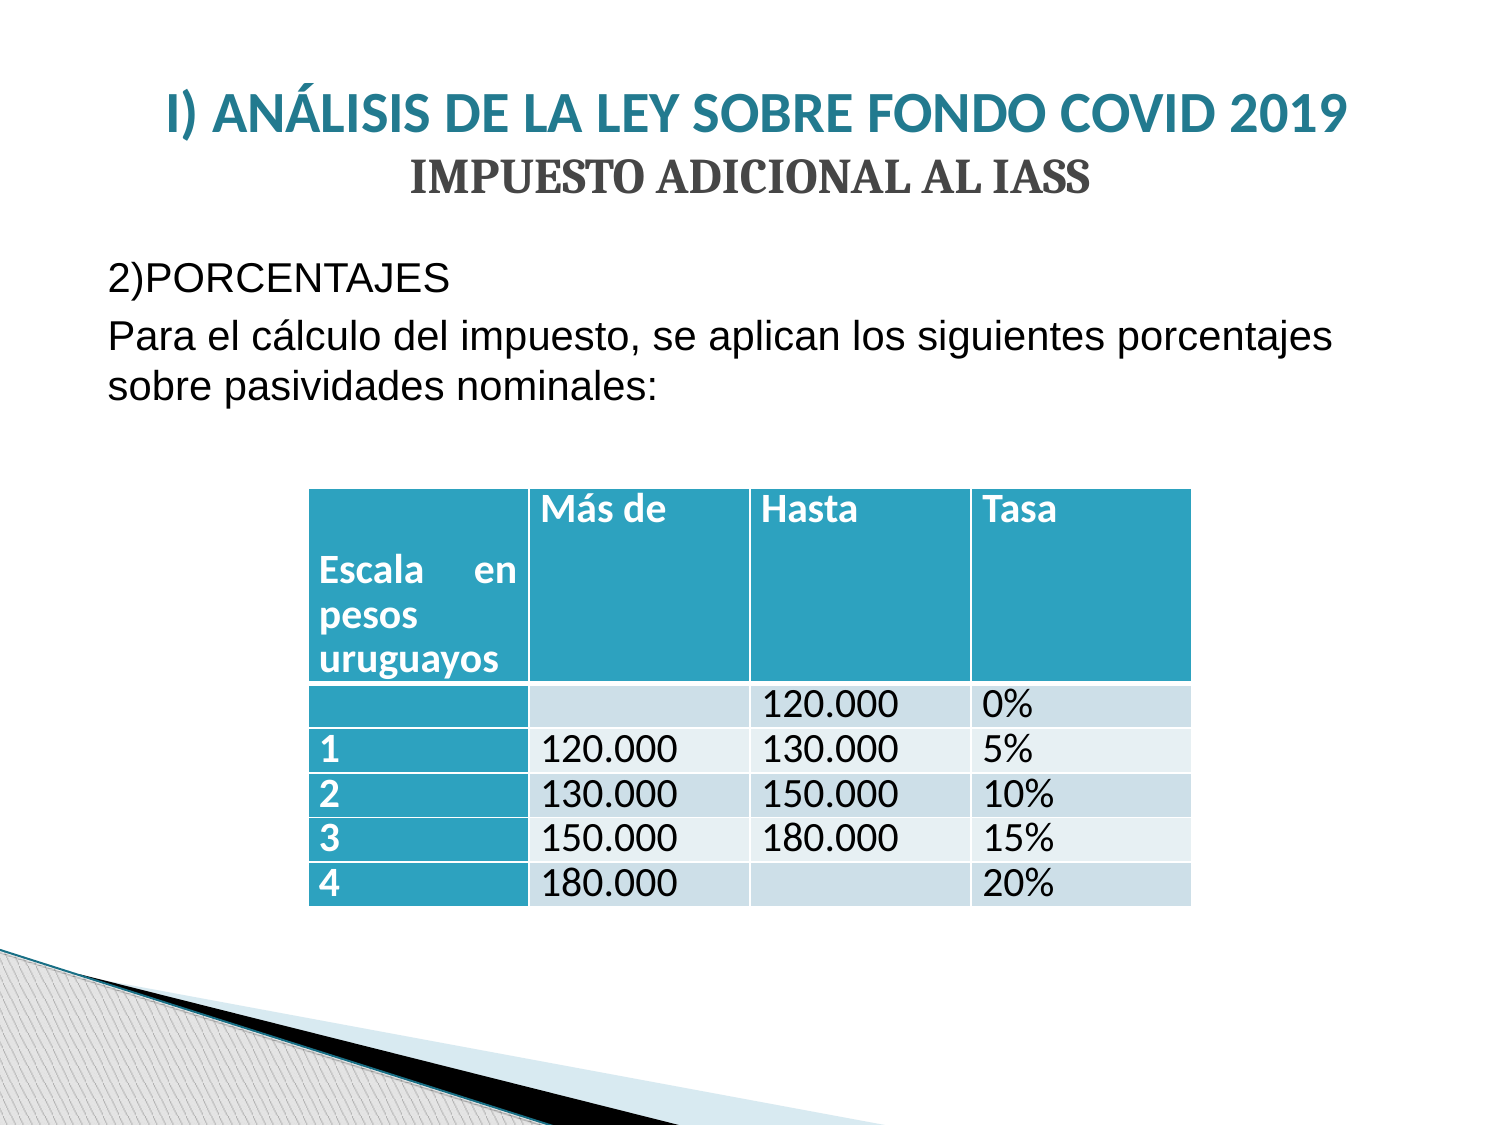

I) ANÁLISIS DE LA LEY SOBRE FONDO COVID 2019
IMPUESTO ADICIONAL AL IASS
# 2)PORCENTAJES
Para el cálculo del impuesto, se aplican los siguientes porcentajes sobre pasividades nominales:
| Escala en pesos uruguayos | Más de | Hasta | Tasa |
| --- | --- | --- | --- |
| | | 120.000 | 0% |
| 1 | 120.000 | 130.000 | 5% |
| 2 | 130.000 | 150.000 | 10% |
| 3 | 150.000 | 180.000 | 15% |
| 4 | 180.000 | | 20% |